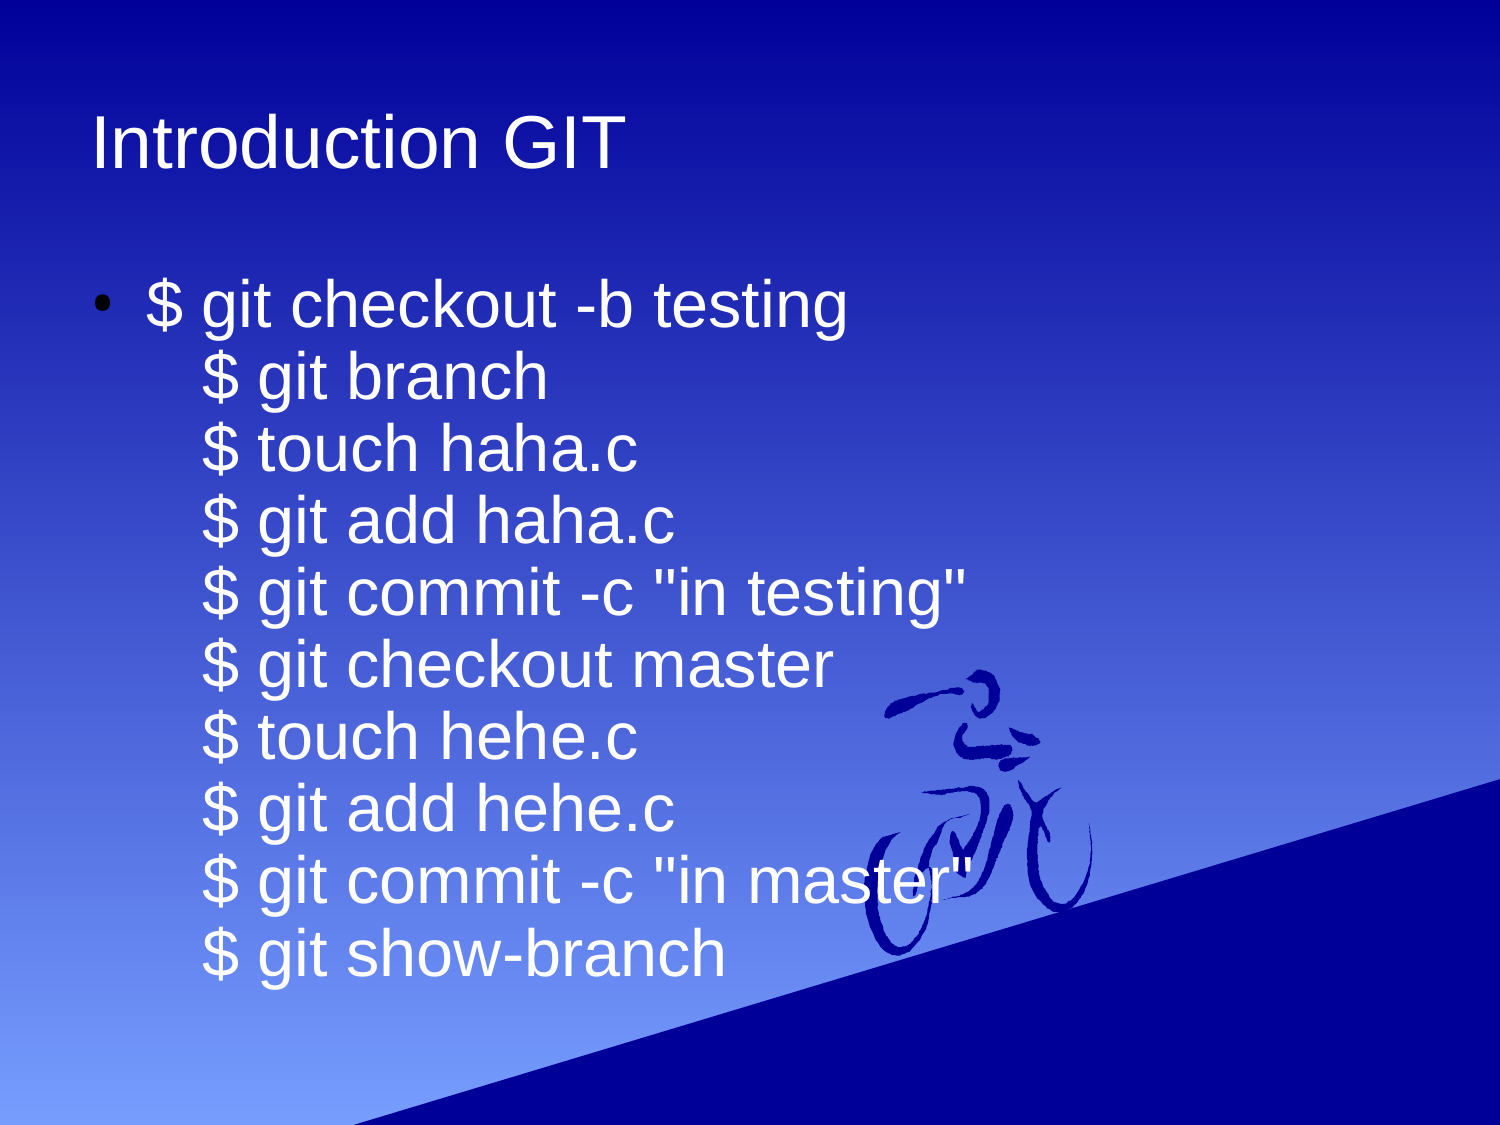

# Introduction GIT
$ git checkout -b testing
$ git branch
$ touch haha.c
$ git add haha.c
$ git commit -c "in testing"
$ git checkout master
$ touch hehe.c
$ git add hehe.c
$ git commit -c "in master"
$ git show-branch